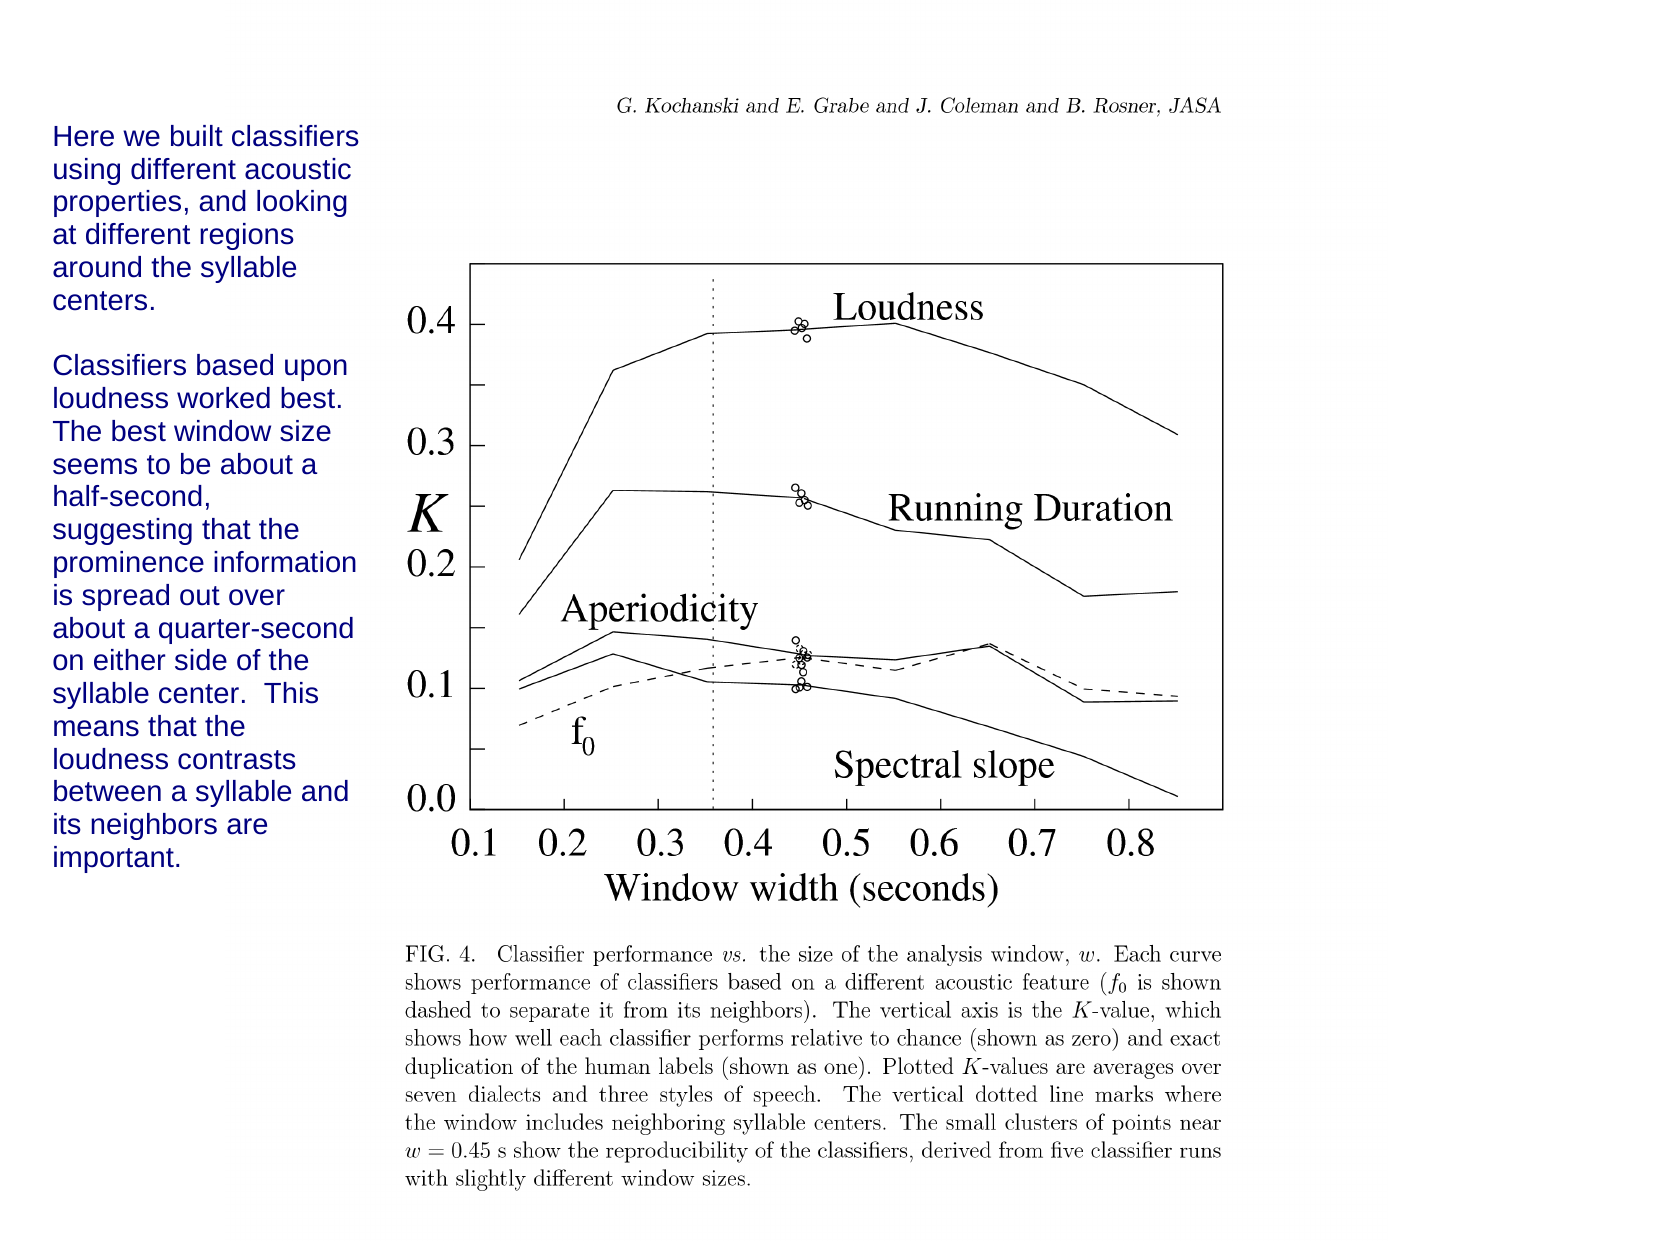

Here we built classifiers using different acoustic properties, and looking at different regions around the syllable centers.
Classifiers based upon loudness worked best. The best window size seems to be about a half-second, suggesting that the prominence information is spread out over about a quarter-second on either side of the syllable center. This means that the loudness contrasts between a syllable and its neighbors are important.